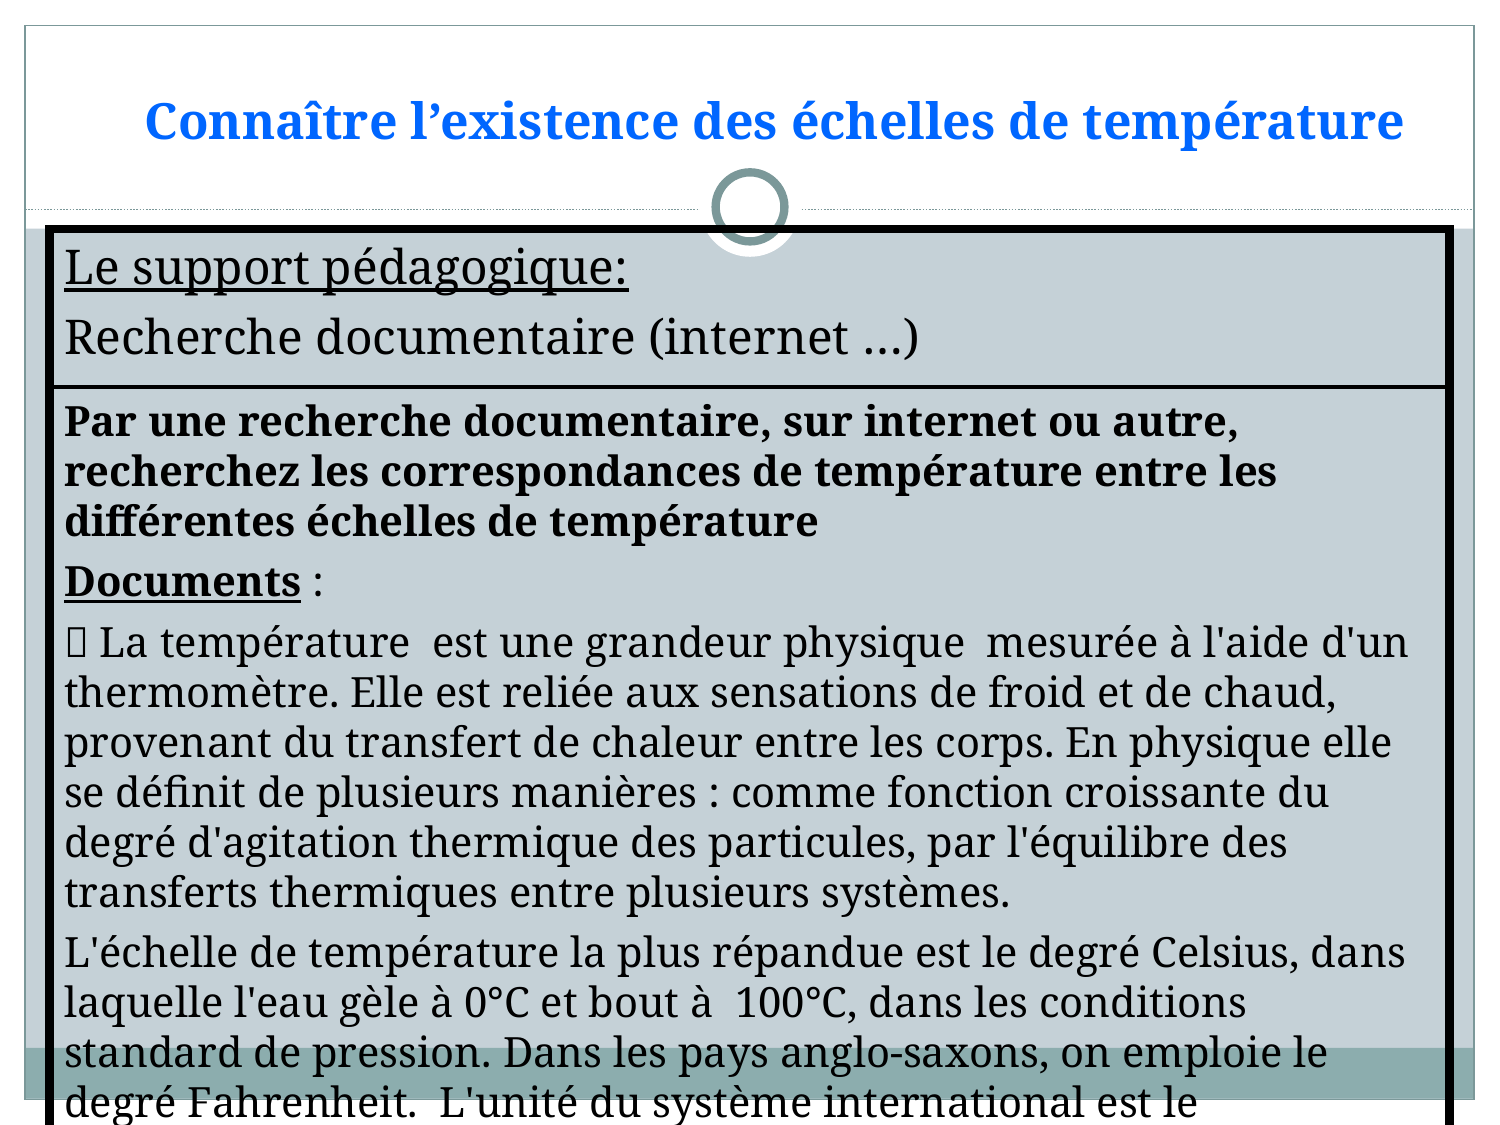

# Connaître l’existence des échelles de température
| Le support pédagogique: Recherche documentaire (internet …) |
| --- |
| Par une recherche documentaire, sur internet ou autre, recherchez les correspondances de température entre les différentes échelles de température Documents :  La température est une grandeur physique mesurée à l'aide d'un thermomètre. Elle est reliée aux sensations de froid et de chaud, provenant du transfert de chaleur entre les corps. En physique elle se définit de plusieurs manières : comme fonction croissante du degré d'agitation thermique des particules, par l'équilibre des transferts thermiques entre plusieurs systèmes. L'échelle de température la plus répandue est le degré Celsius, dans laquelle l'eau gèle à 0°C et bout à 100°C, dans les conditions standard de pression. Dans les pays anglo-saxons, on emploie le degré Fahrenheit. L'unité du système international est le kelvin.Source : http://fr.wikipedia.org/ |